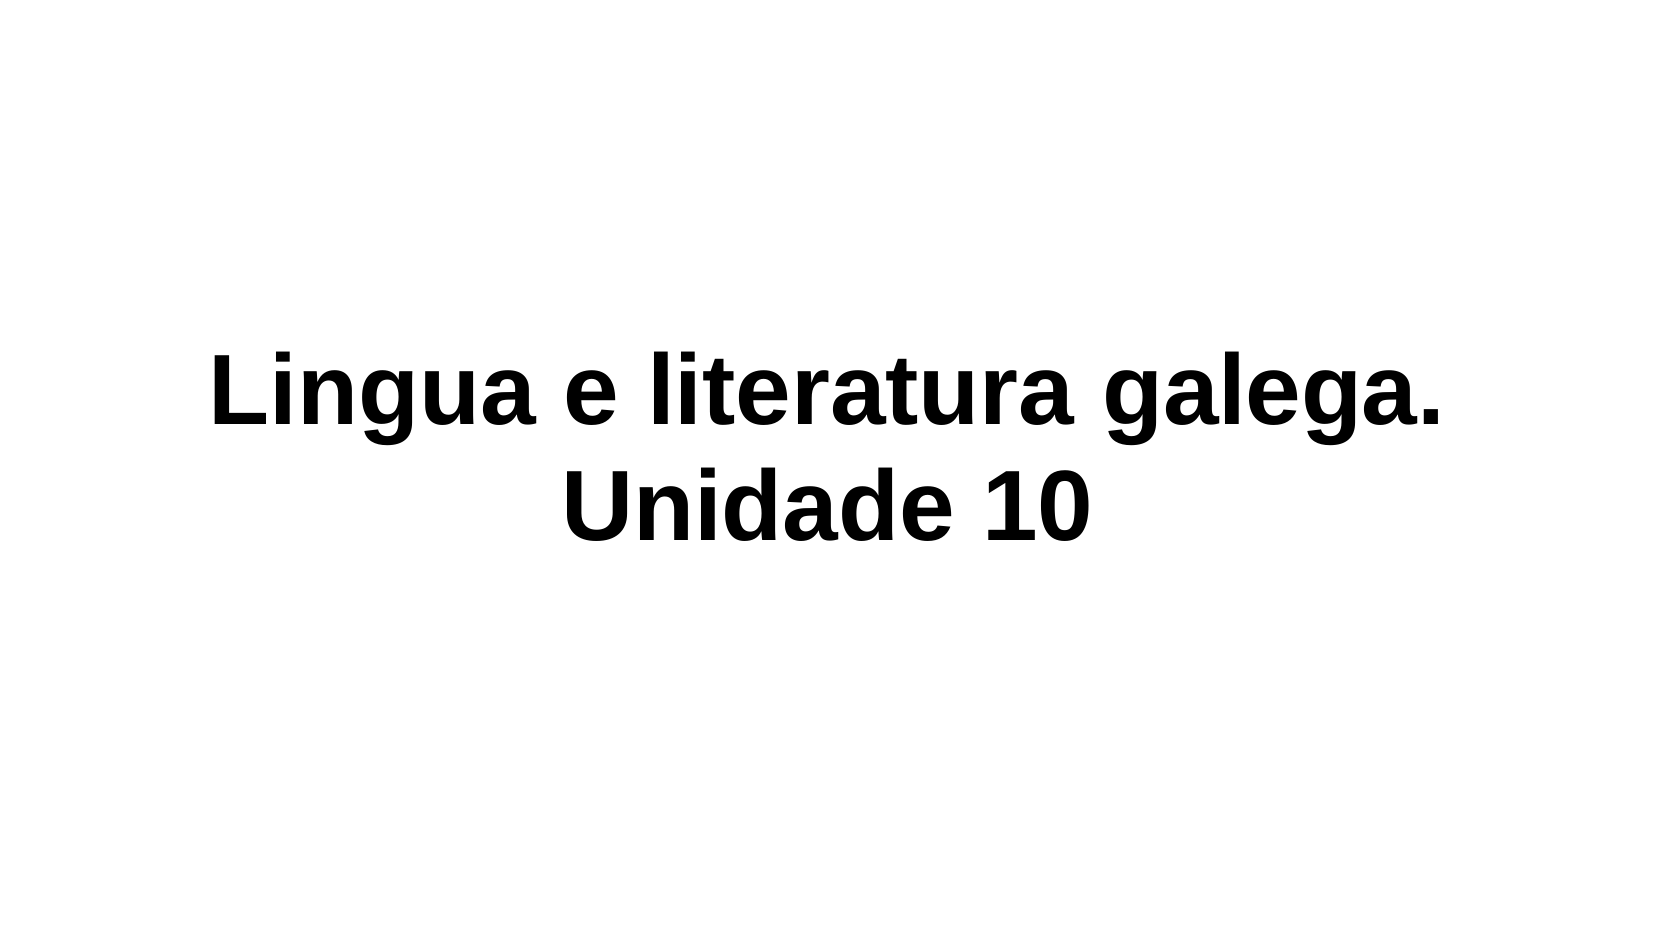

# Lingua e literatura galega.
Unidade 10